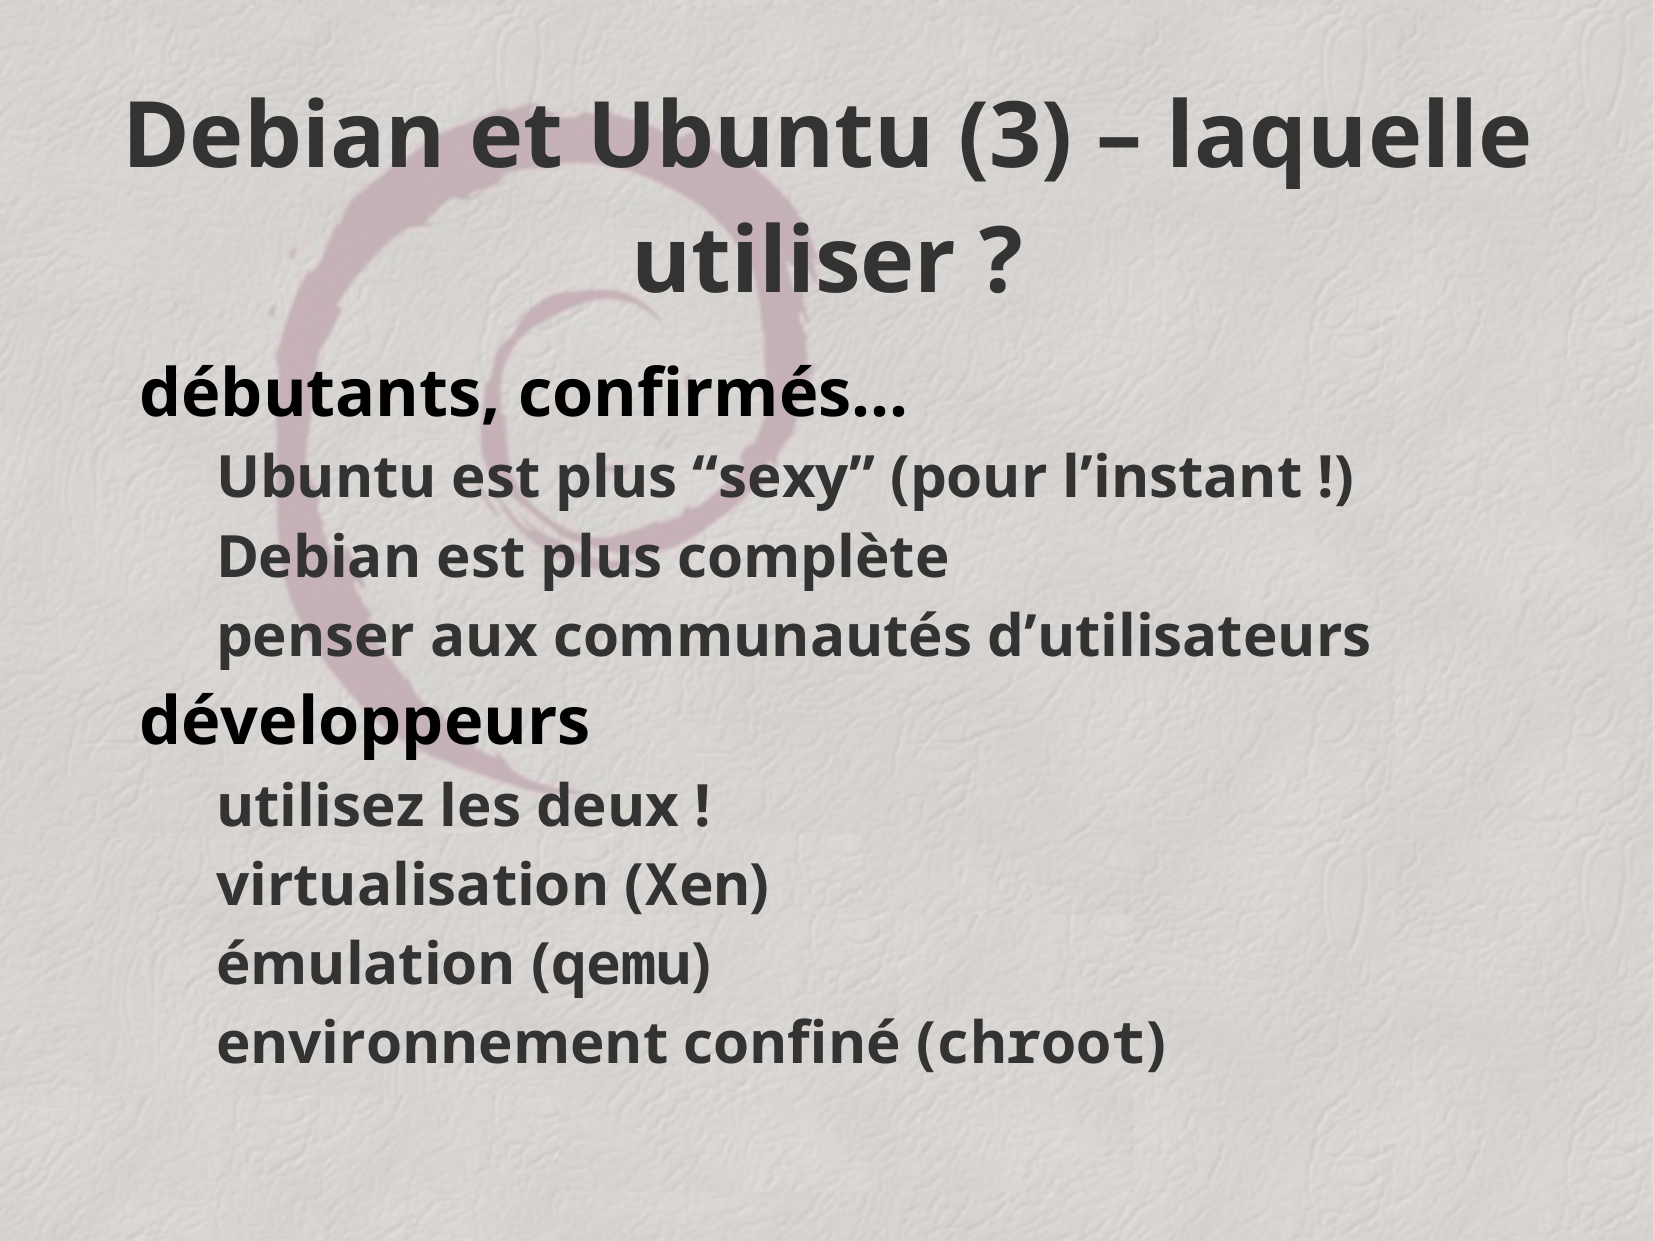

# Debian et Ubuntu (3) – laquelle utiliser ?
débutants, confirmés...
Ubuntu est plus “sexy” (pour l’instant !)
Debian est plus complète
penser aux communautés d’utilisateurs
développeurs
utilisez les deux !
virtualisation (Xen)
émulation (qemu)
environnement confiné (chroot)